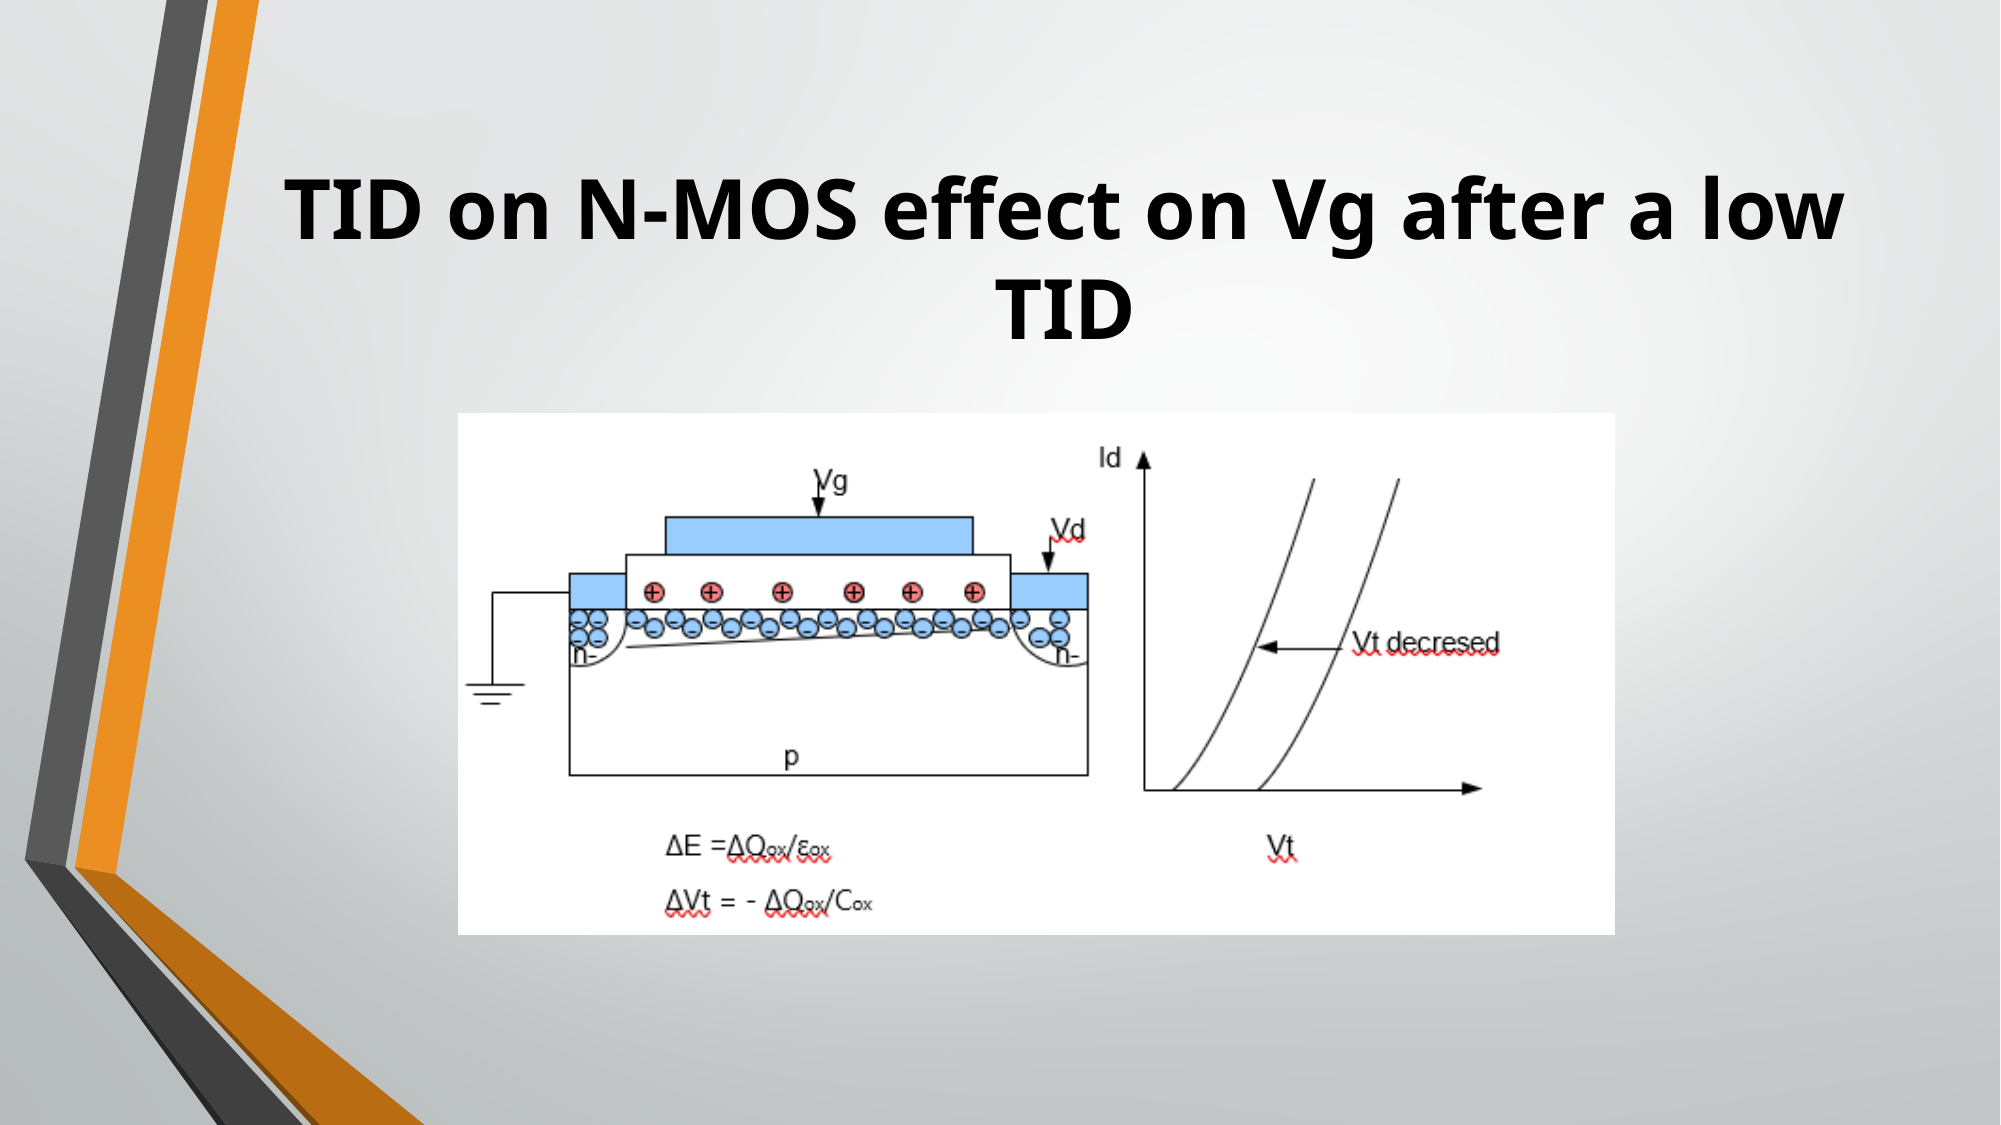

# TID on N-MOS effect on Vg after a low TID